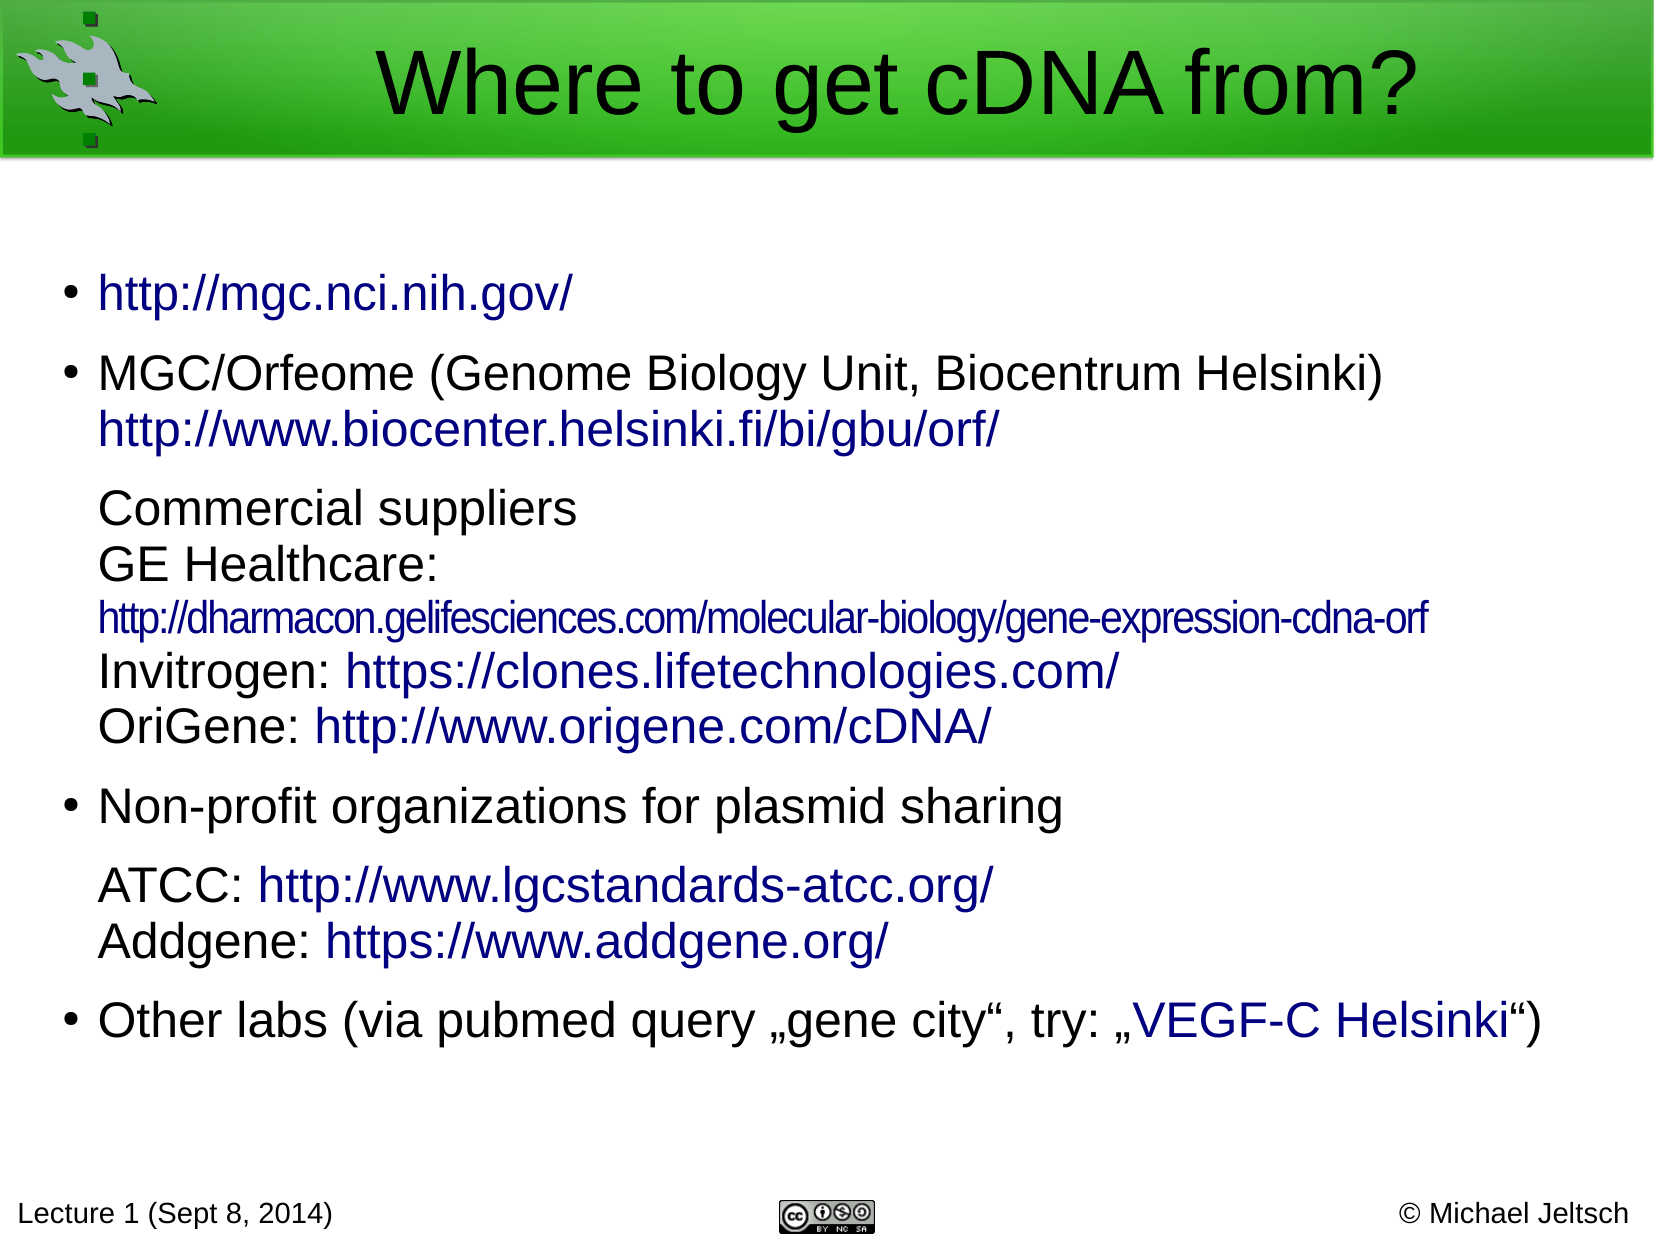

# Where to get cDNA from?
http://mgc.nci.nih.gov/
MGC/Orfeome (Genome Biology Unit, Biocentrum Helsinki)
http://www.biocenter.helsinki.fi/bi/gbu/orf/
Commercial suppliers
GE Healthcare:
http://dharmacon.gelifesciences.com/molecular-biology/gene-expression-cdna-orfInvitrogen: https://clones.lifetechnologies.com/
OriGene: http://www.origene.com/cDNA/
Non-profit organizations for plasmid sharing
ATCC: http://www.lgcstandards-atcc.org/
Addgene: https://www.addgene.org/
Other labs (via pubmed query „gene city“, try: „VEGF-C Helsinki“)